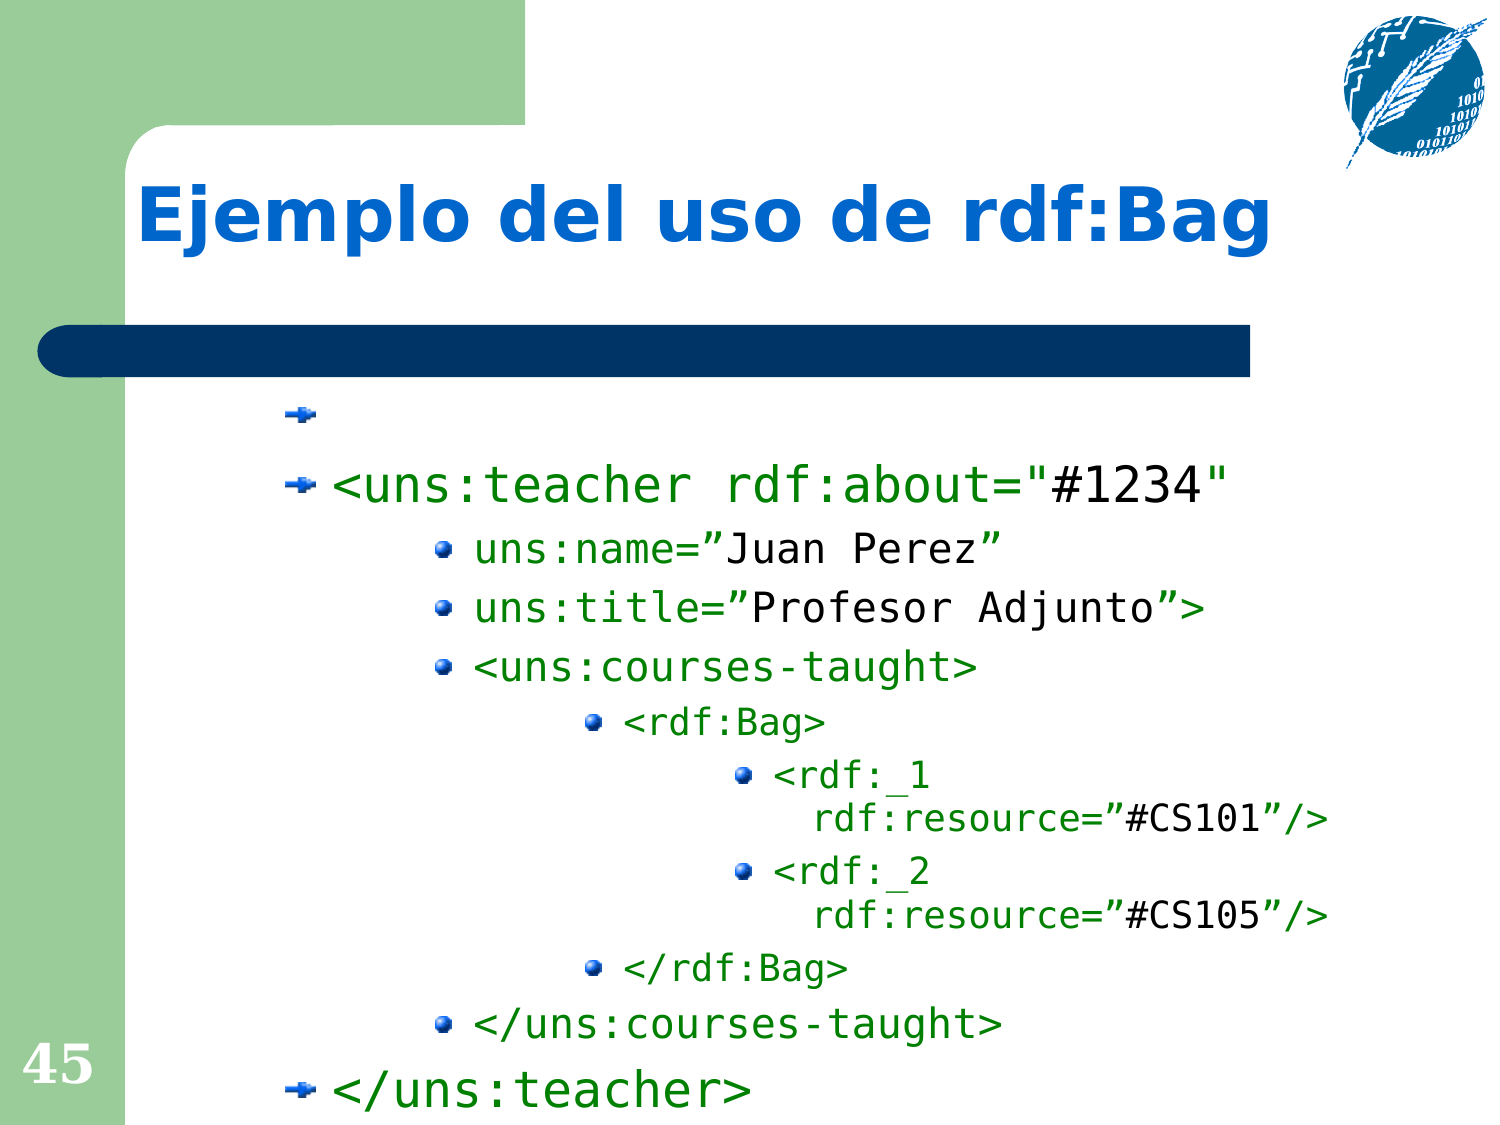

# Ejemplo del uso de rdf:Bag
<uns:teacher rdf:about="#1234"
uns:name=”Juan Perez”
uns:title=”Profesor Adjunto”>
<uns:courses-taught>
<rdf:Bag>
<rdf:_1 rdf:resource=”#CS101”/>
<rdf:_2 rdf:resource=”#CS105”/>
</rdf:Bag>
</uns:courses-taught>
</uns:teacher>
45